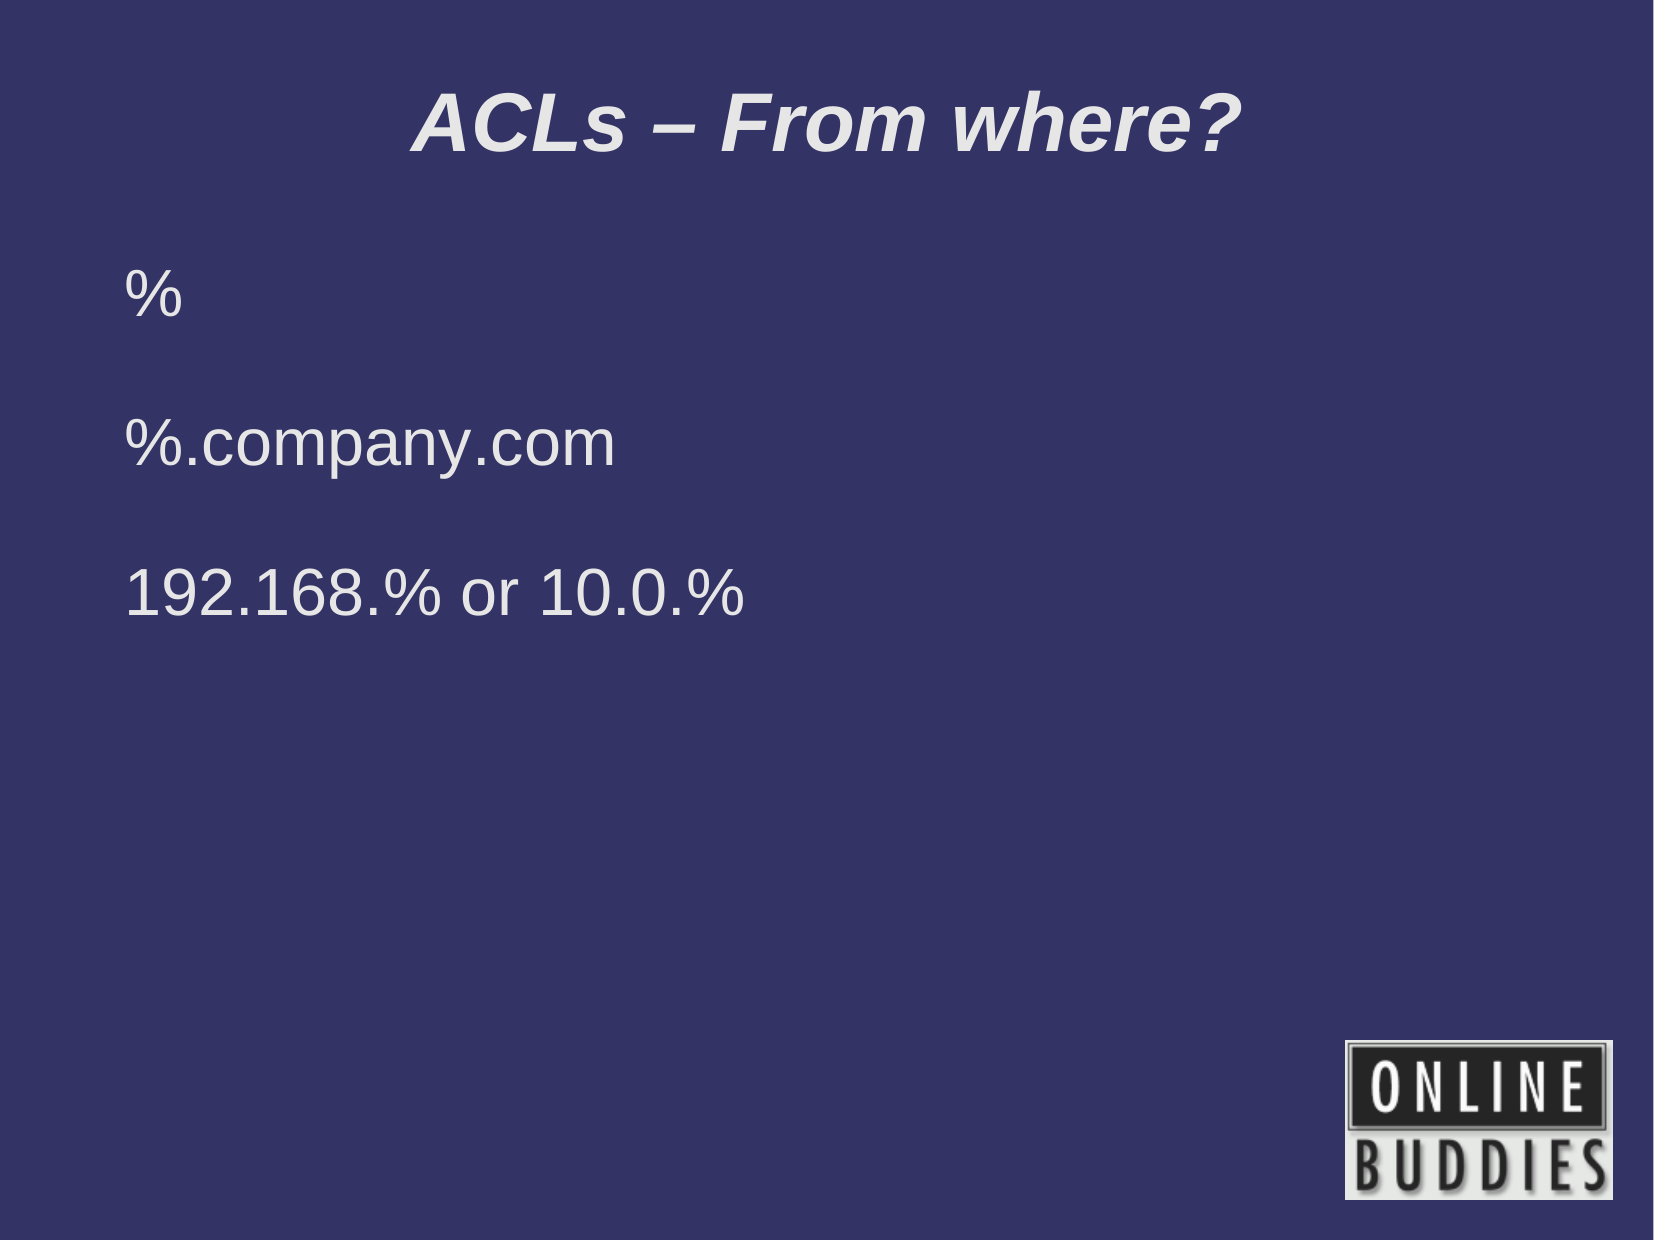

# ACLs – From where?
%
%.company.com
192.168.% or 10.0.%